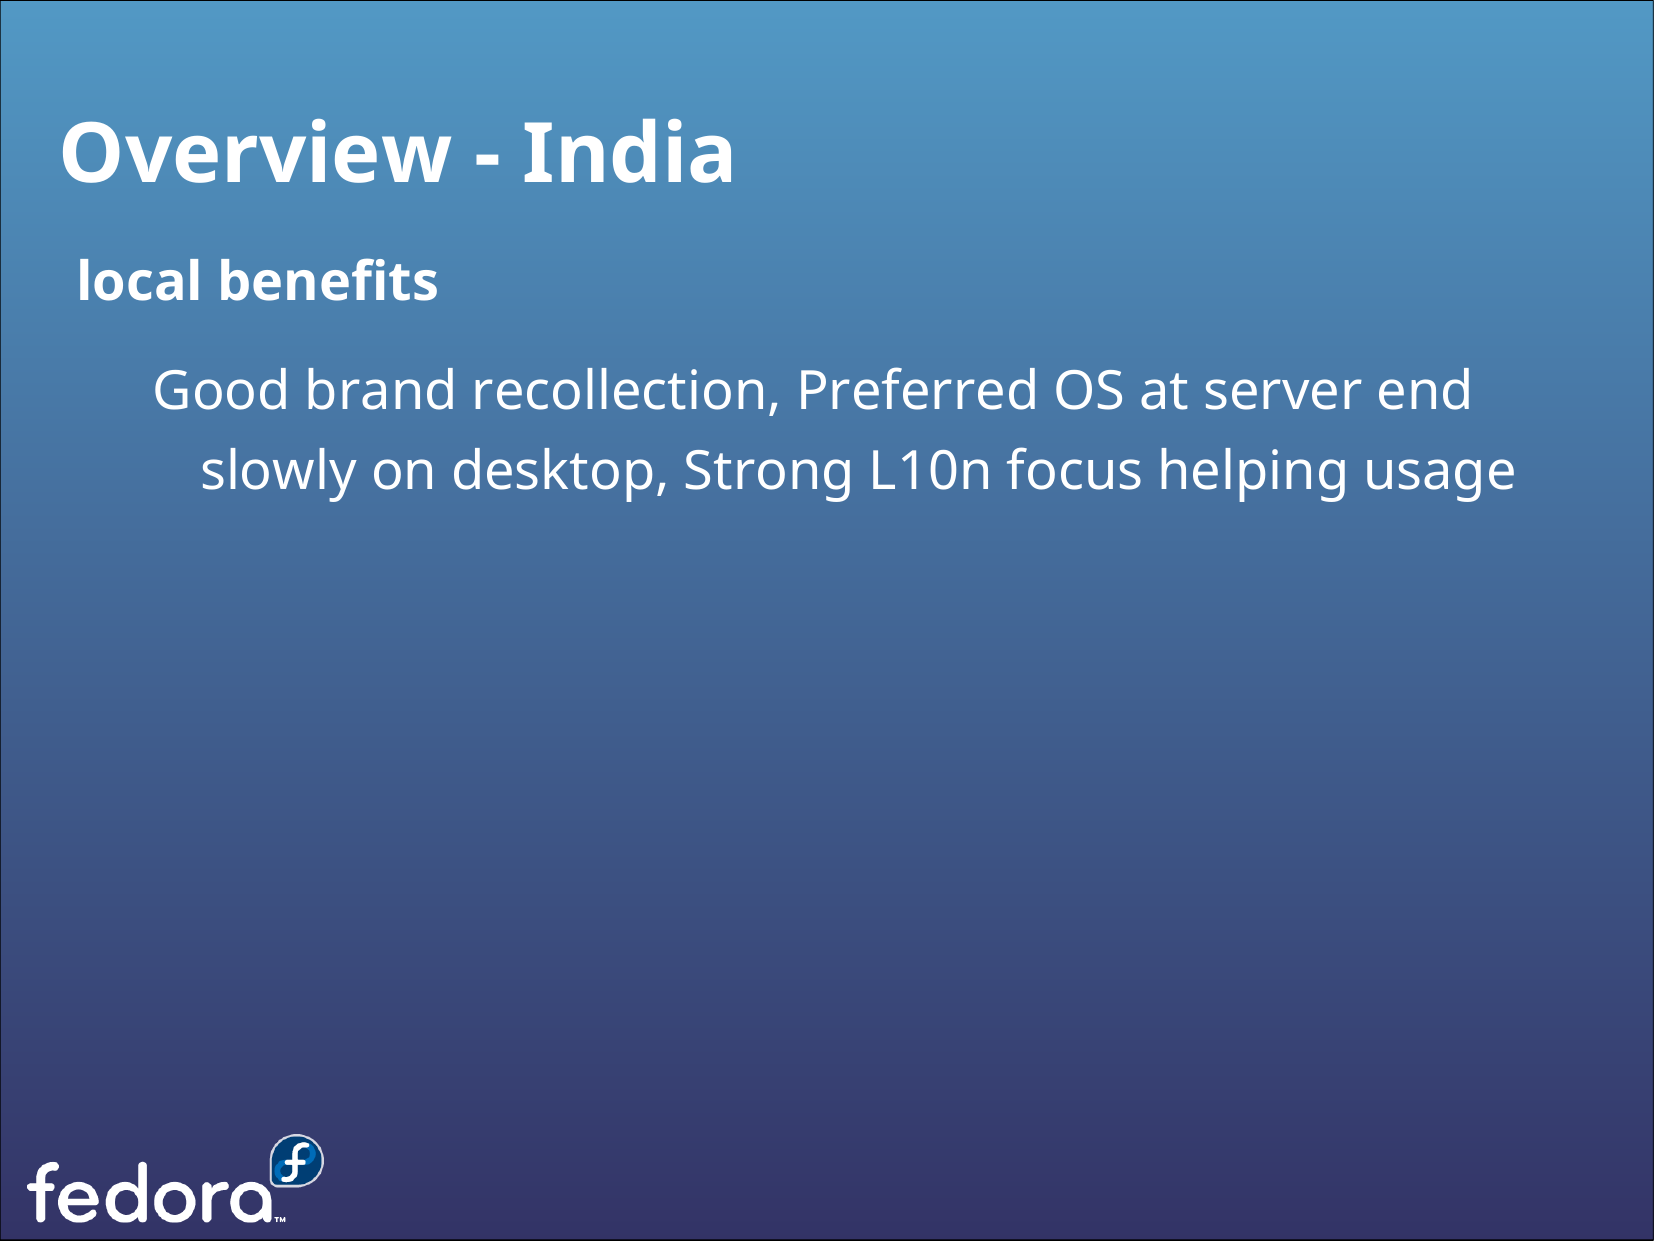

# Overview - India
local benefits
Good brand recollection, Preferred OS at server end slowly on desktop, Strong L10n focus helping usage